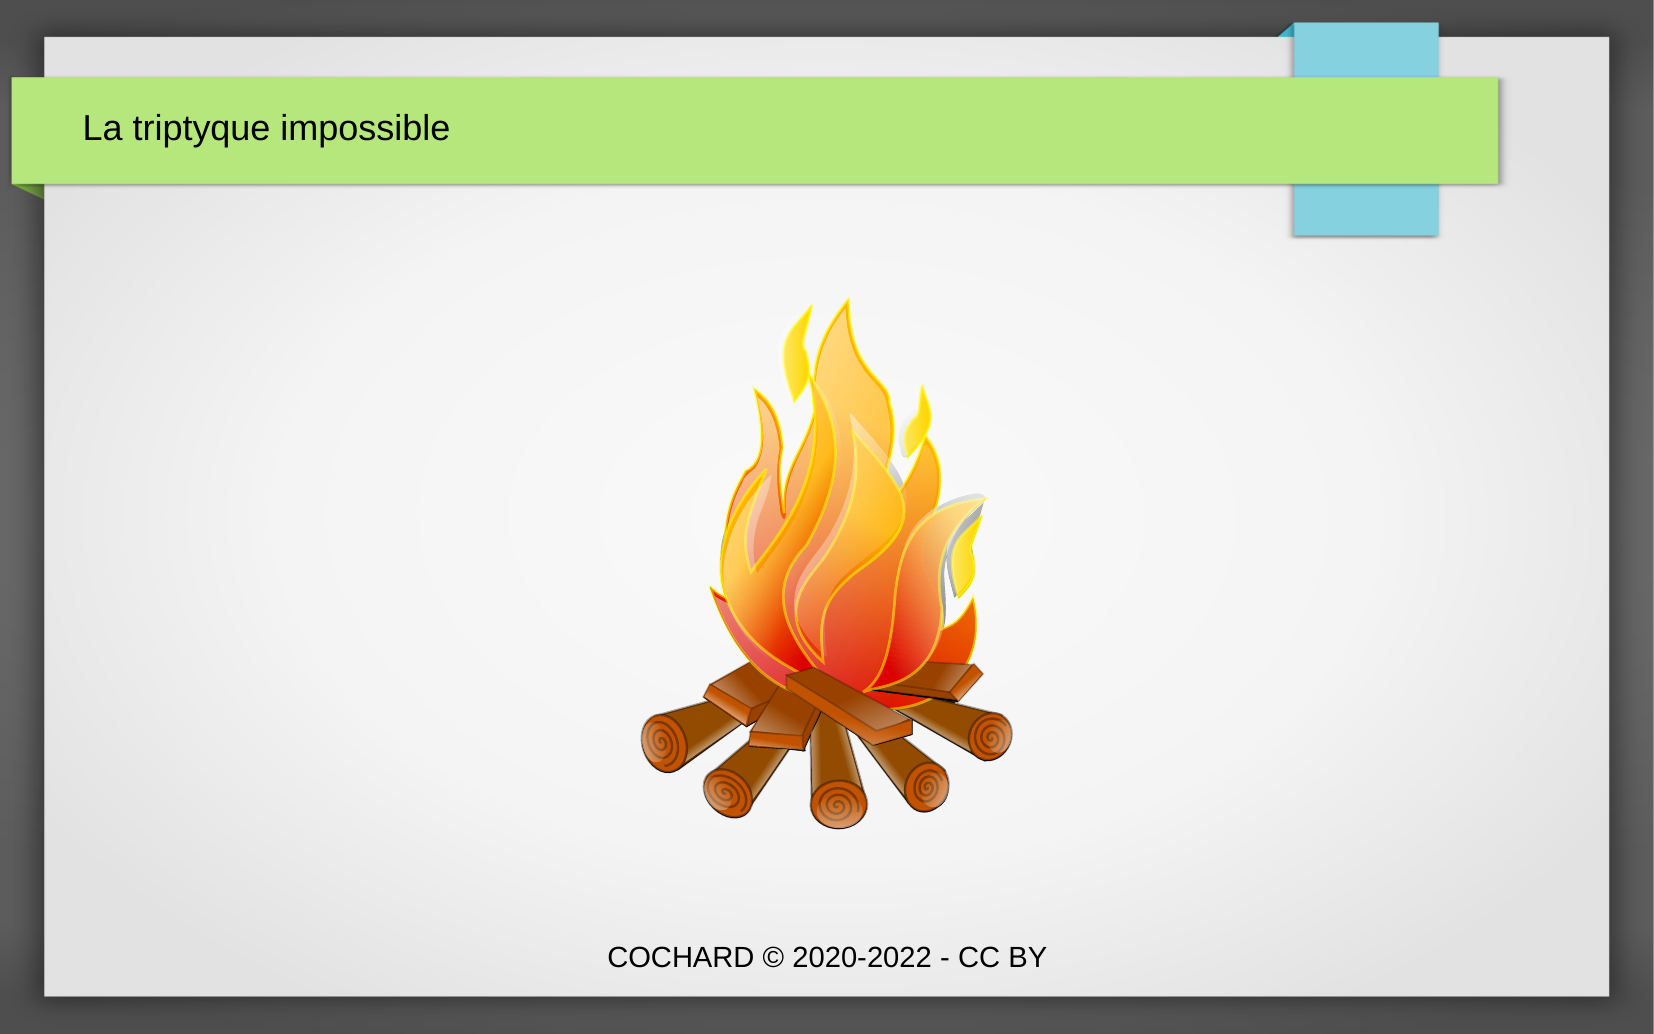

# La triptyque impossible
COCHARD © 2020-2022 - CC BY